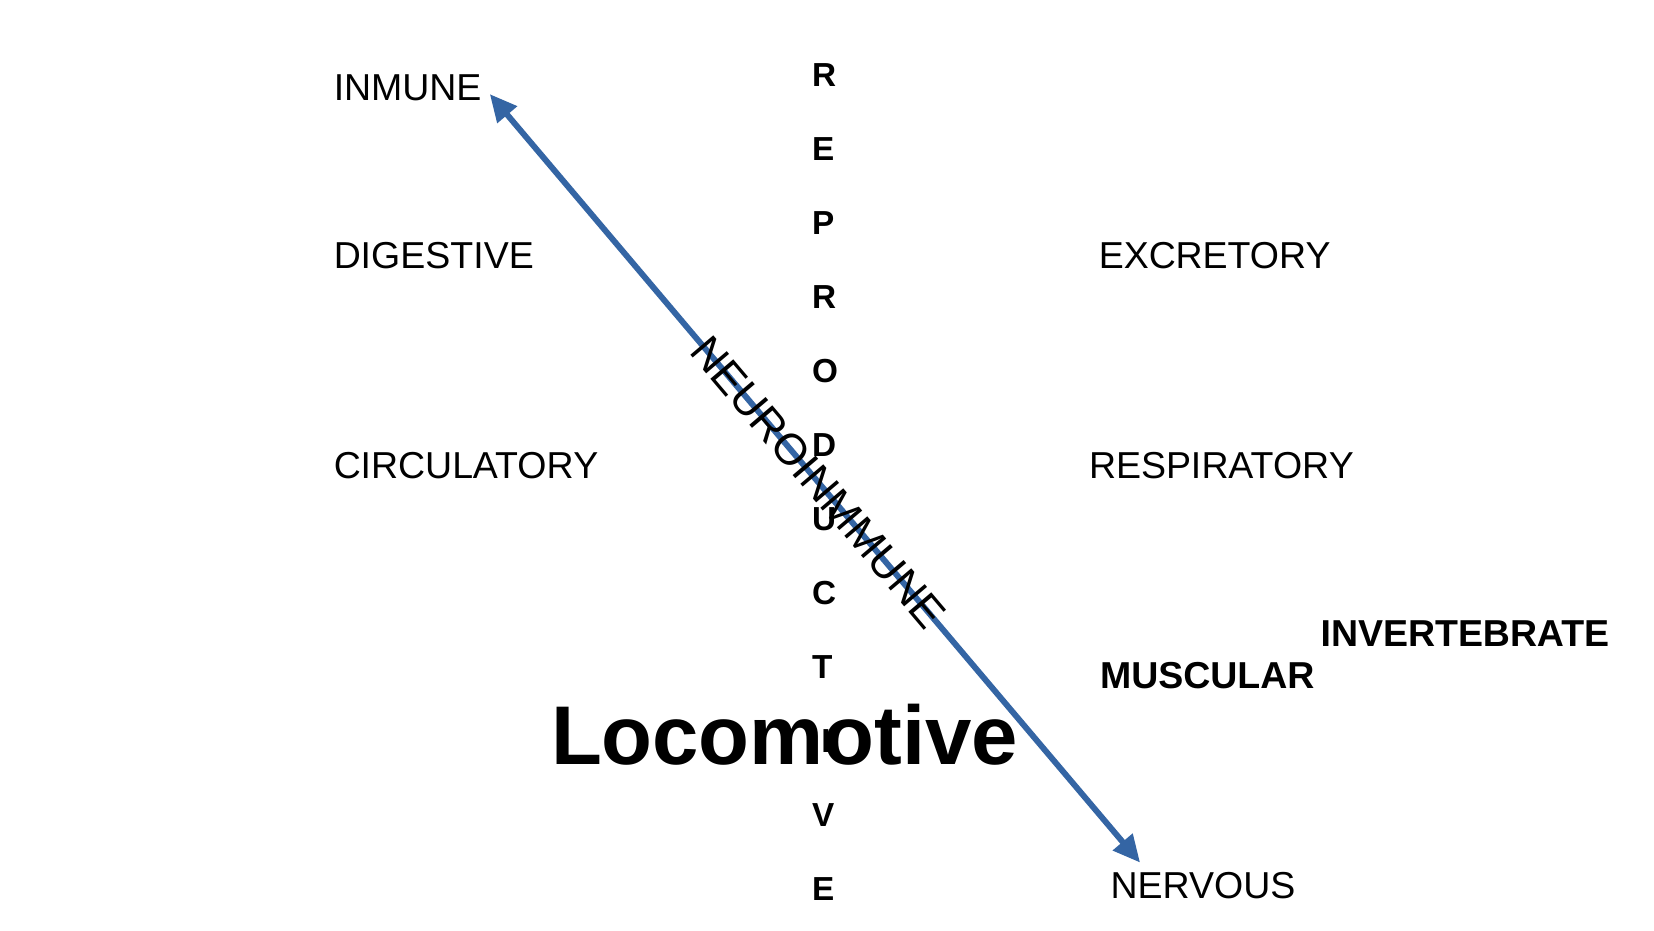

R E P R O D U C T
 I V E
INMUNE
DIGESTIVE EXCRETORY
CIRCULATORY RESPIRATORY
 INVERTEBRATE
 MUSCULAR
 NERVOUS
 NEUROINMMUNE
 Locomotive